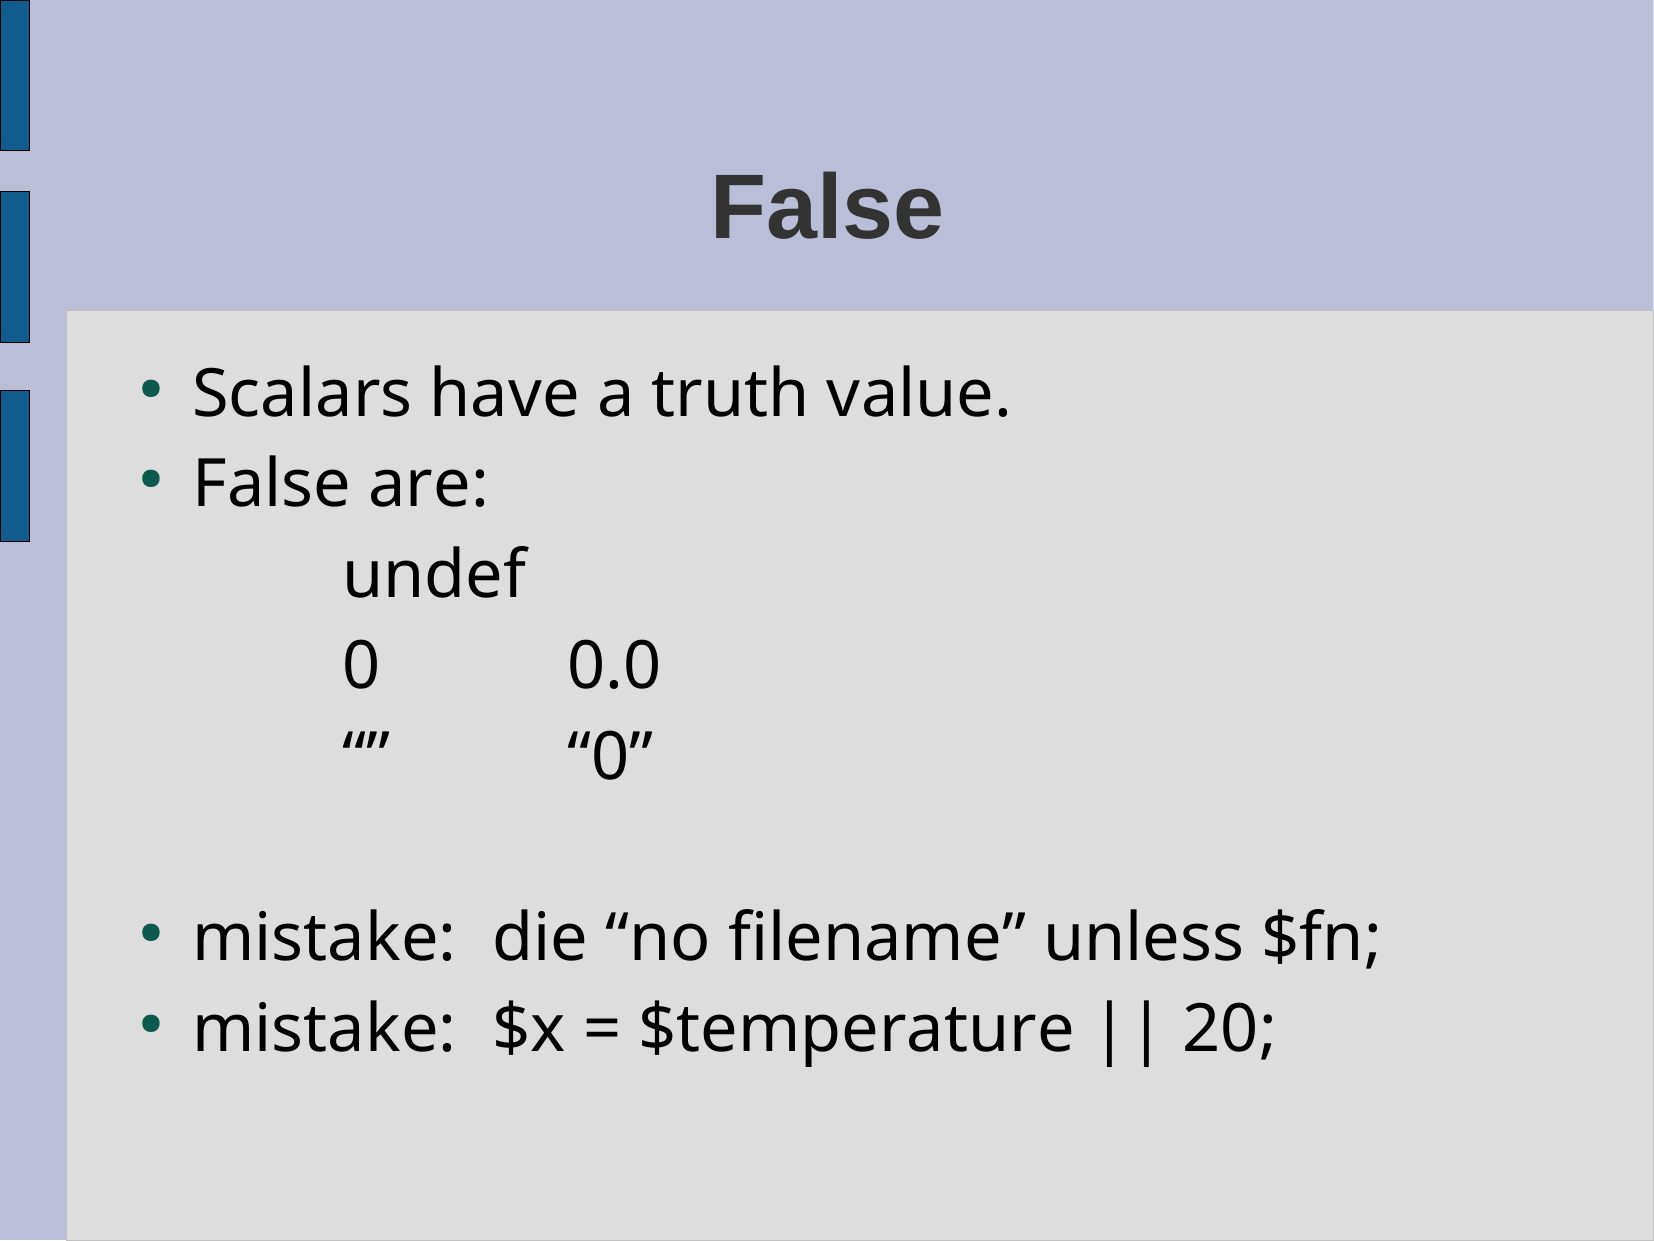

# False
Scalars have a truth value.
False are:
		undef
		0			0.0
		“”			“0”
mistake:	die “no filename” unless $fn;
mistake:	$x = $temperature || 20;